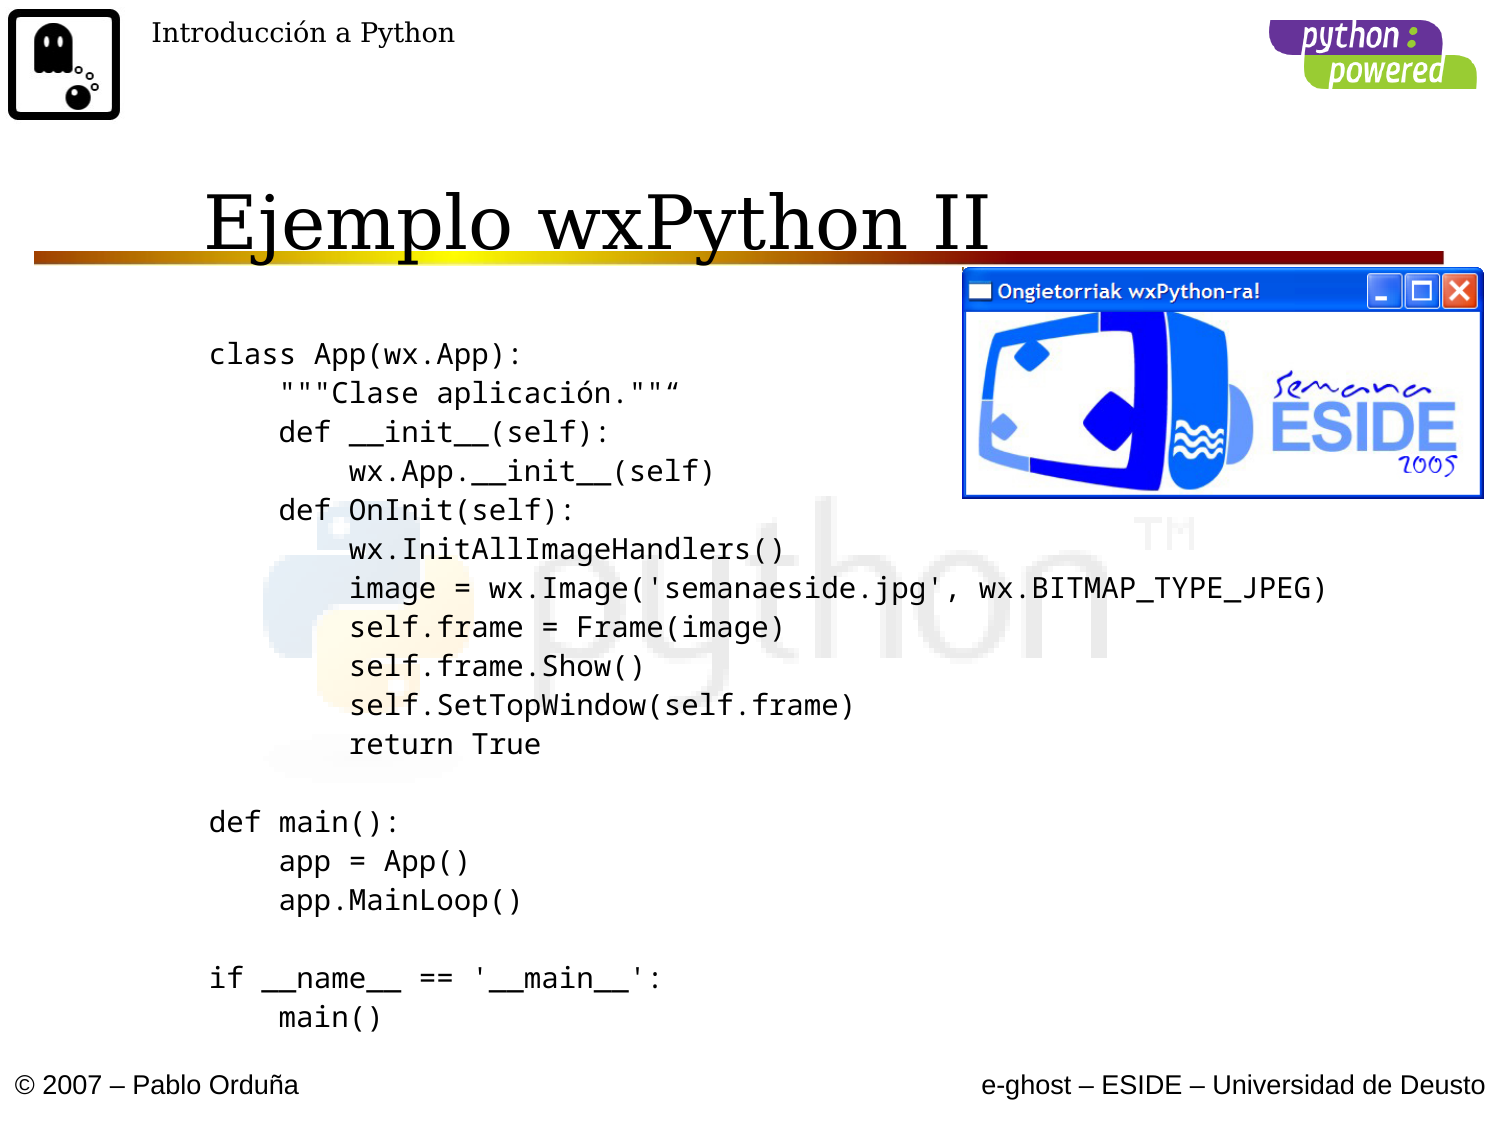

# Ejemplo wxPython II
class App(wx.App):
 """Clase aplicación.""“
 def __init__(self):
 wx.App.__init__(self)
 def OnInit(self):
 wx.InitAllImageHandlers()
 image = wx.Image('semanaeside.jpg', wx.BITMAP_TYPE_JPEG)
 self.frame = Frame(image)
 self.frame.Show()
 self.SetTopWindow(self.frame)
 return True
def main():
 app = App()
 app.MainLoop()
if __name__ == '__main__':
 main()